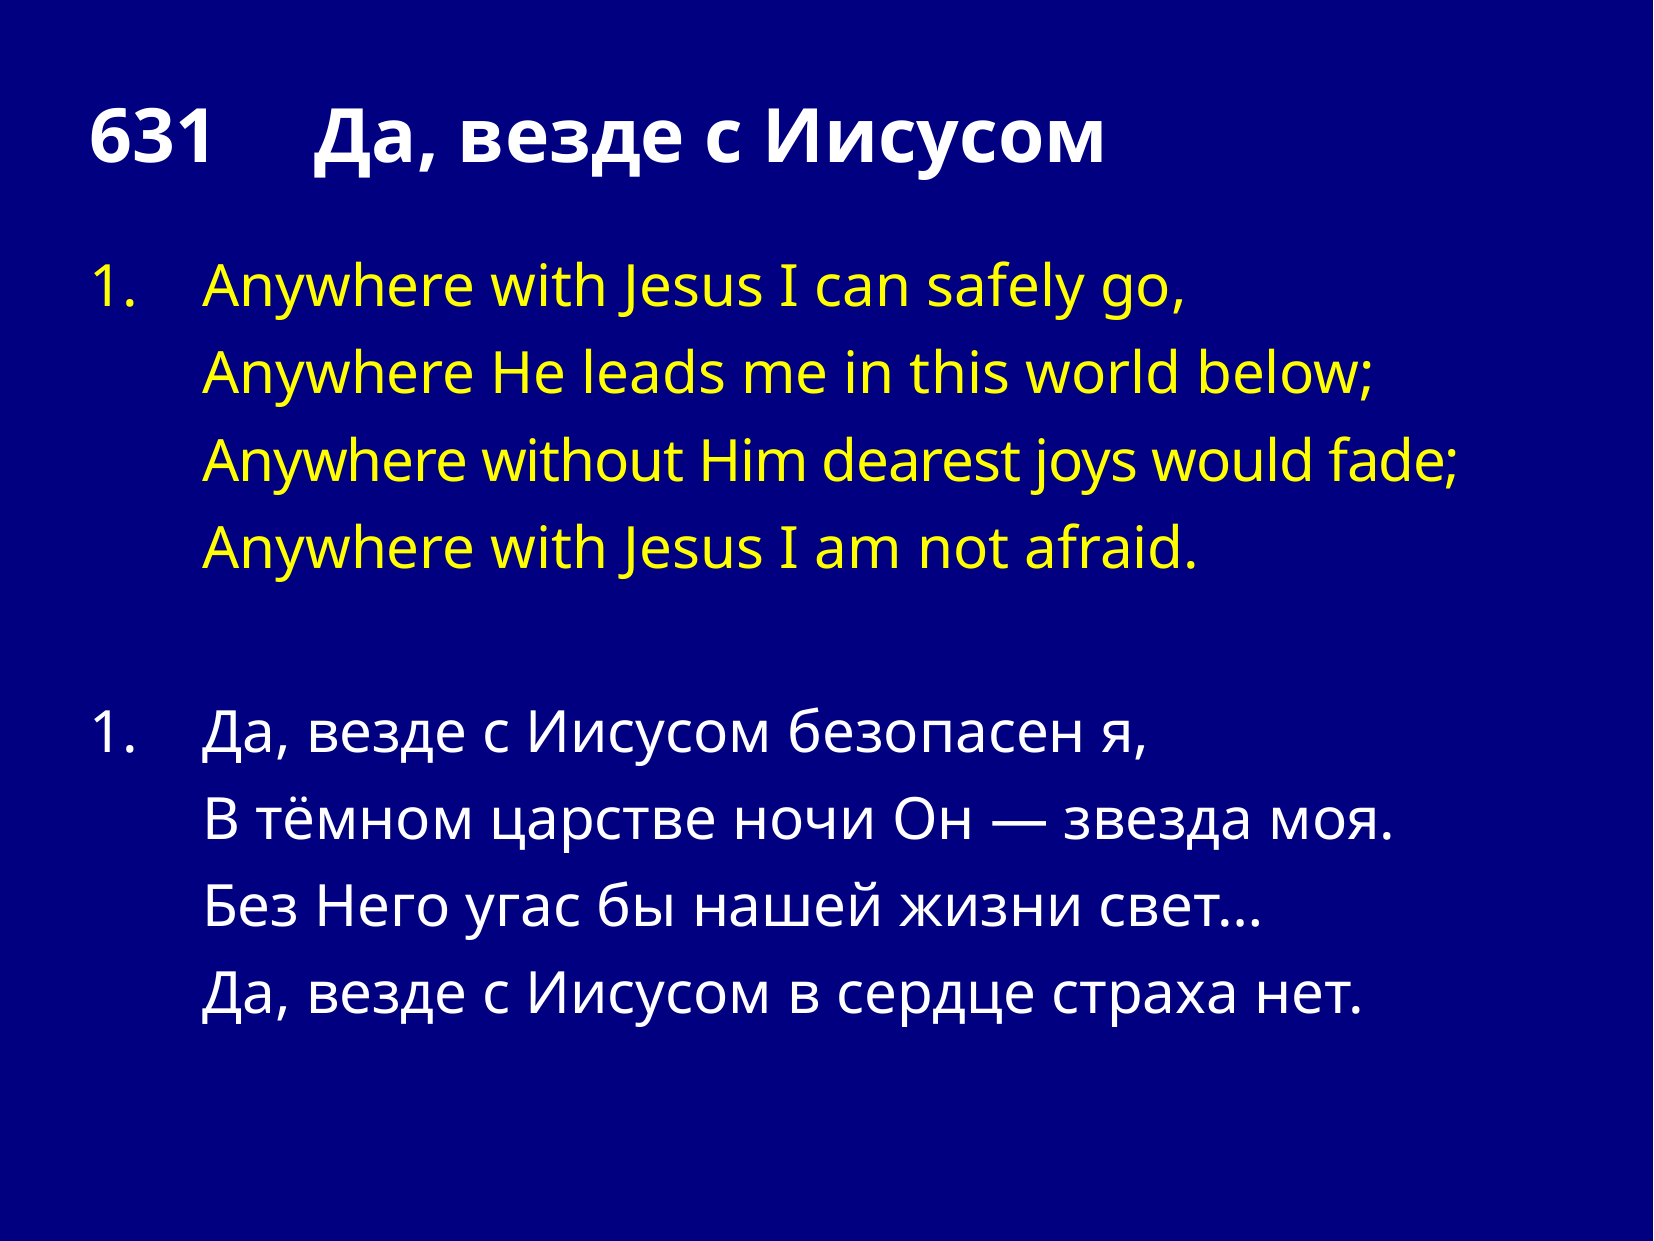

631	Да, везде с Иисусом
1.	Anywhere with Jesus I can safely go,
	Anywhere He leads me in this world below;
	Anywhere without Him dearest joys would fade;
	Anywhere with Jesus I am not afraid.
1.	Да, везде с Иисусом безопасен я,
	В тёмном царстве ночи Он — звезда моя.
	Без Него угас бы нашей жизни свет…
	Да, везде с Иисусом в сердце страха нет.